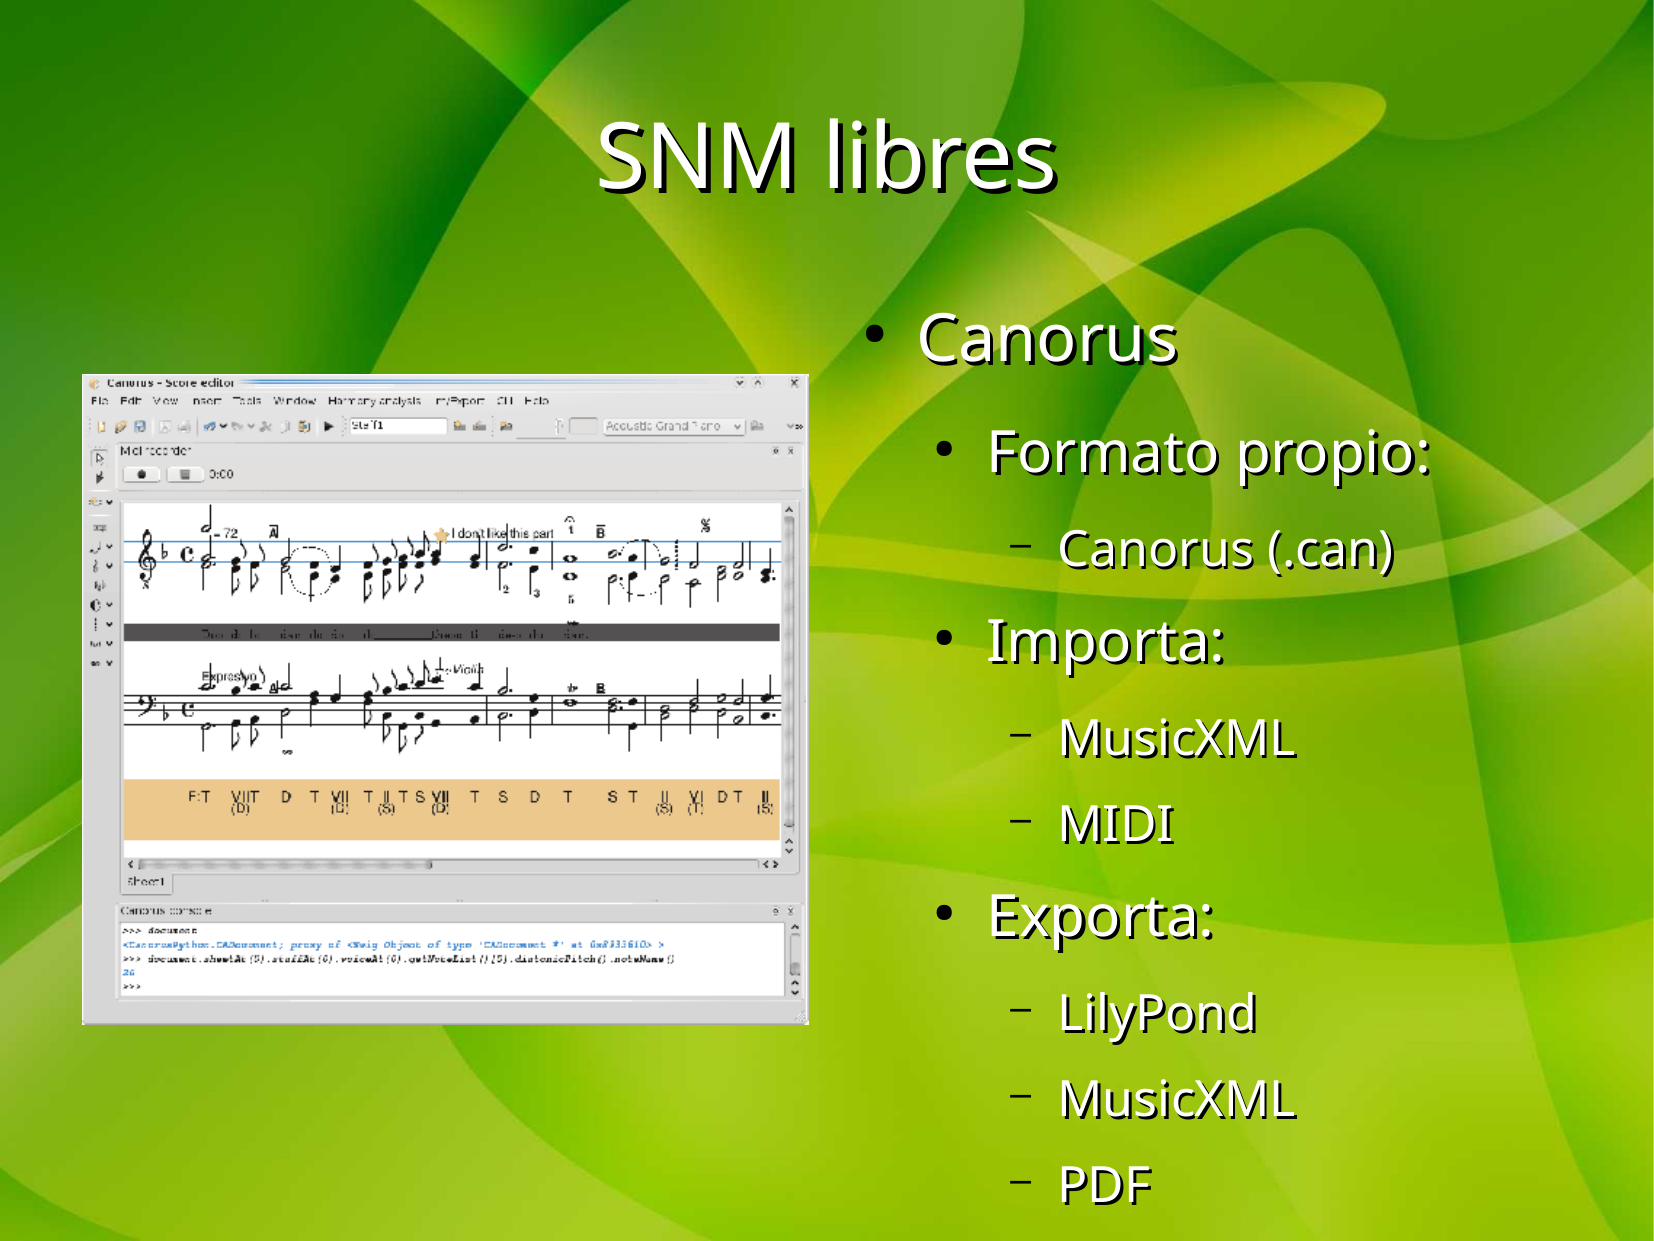

# SNM libres
Canorus
Formato propio:
Canorus (.can)
Importa:
MusicXML
MIDI
Exporta:
LilyPond
MusicXML
PDF
SVG